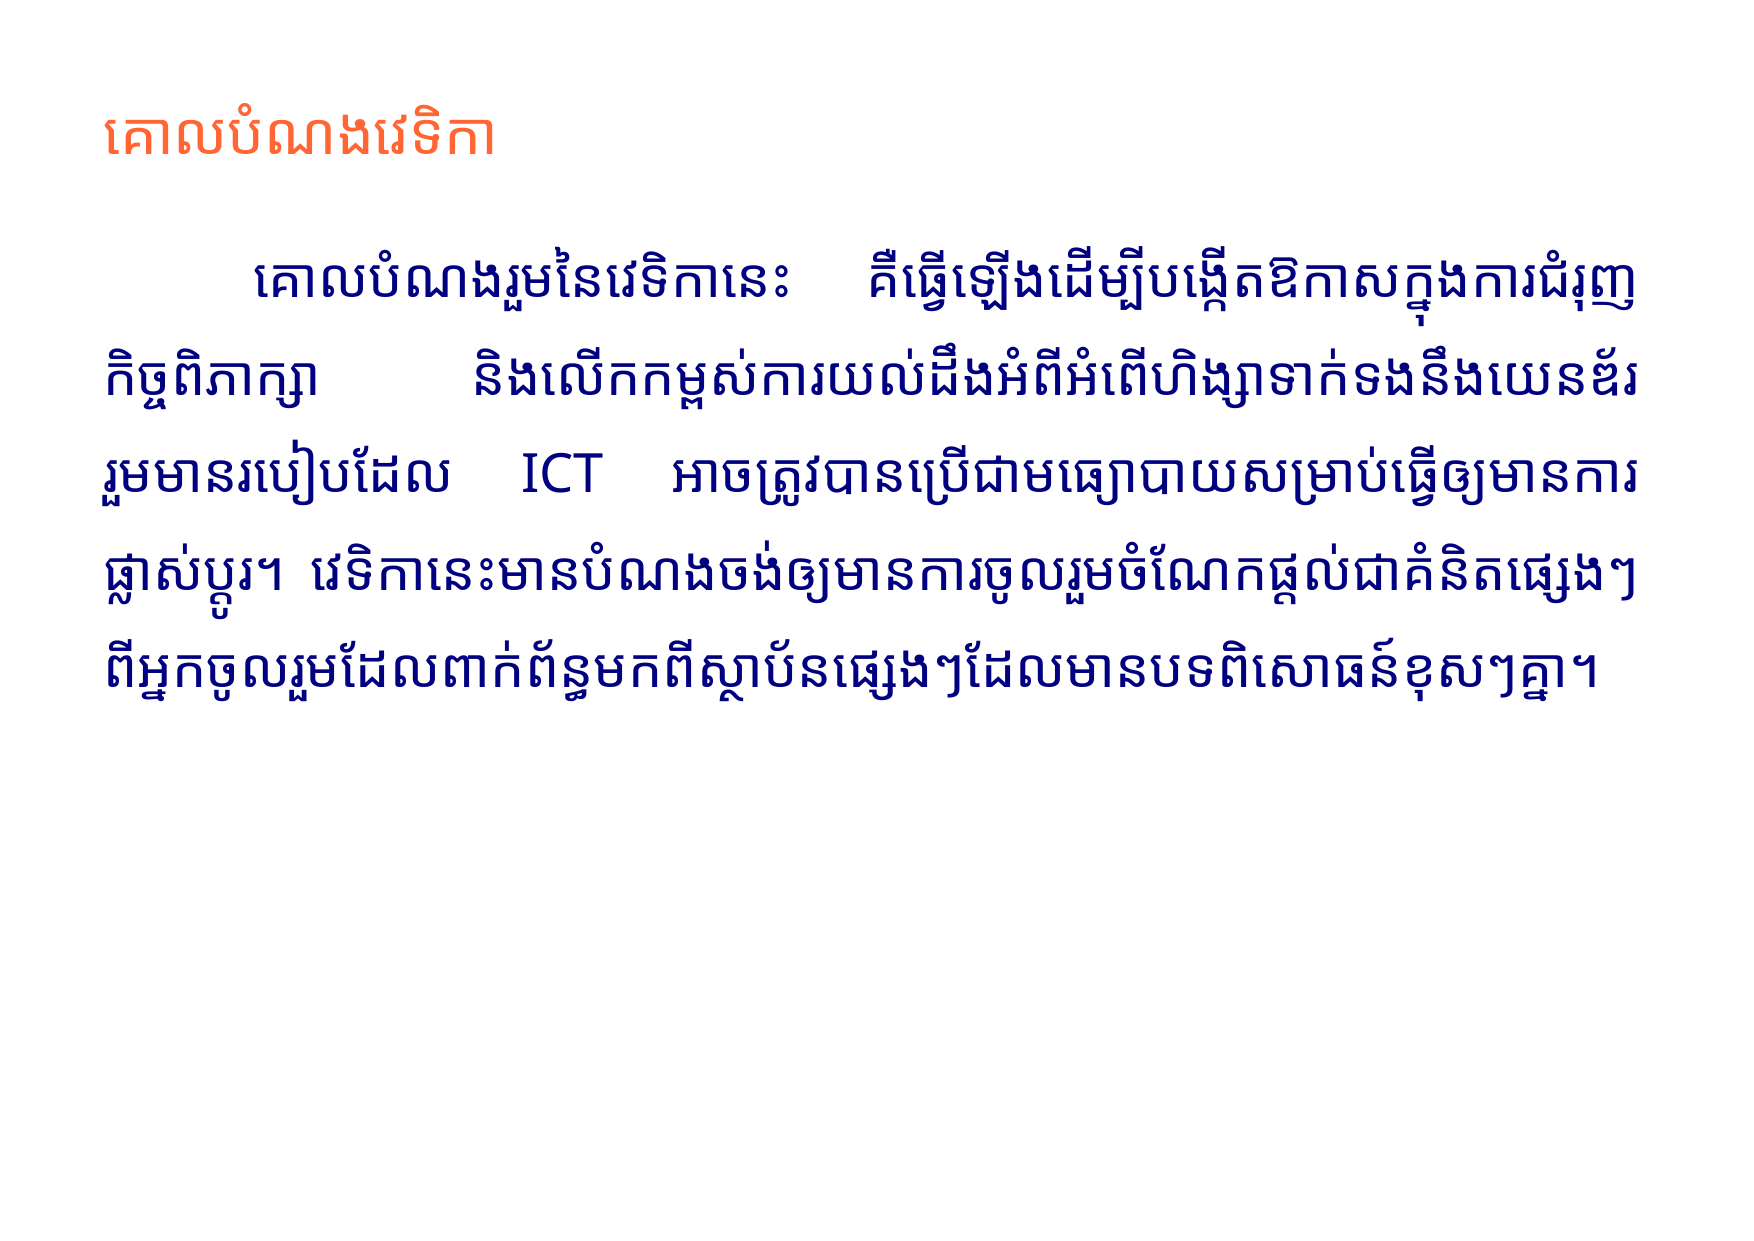

គោលបំណង​វេទិកា
	គោលបំណង​រួម​នៃ​វេទិកា​នេះ​ គឺ​ធ្វើ​ឡើង​ដើម្បី​បង្កើត​ឱកាស​​​ក្នុង​ការ​​ជំរុញ​​​កិច្ច​ពិភាក្សា និង​​លើក​កម្ពស់​ការ​​យល់ដឹង​អំពី​​អំពើ​ហិង្សា​ទាក់​ទង​នឹង​យេនឌ័រ រួមមាន​​របៀប​​ដែល ICT អាច​ត្រូវ​បាន​ប្រើ​ជា​​មធ្យោបាយ​​សម្រាប់​​​​ធ្វើ​ឲ្យ​មាន​ការ​ផ្លាស់ប្ដូរ។ វេទិកា​នេះ​មាន​បំណង​​ចង់​ឲ្យ​មាន​ការ​ចូលរួម​ចំណែក​​​​ផ្ដល់​​ជា​គំនិត​ផ្សេងៗពី​​អ្នក​ចូលរួម​​ដែល​ពាក់ព័ន្ធ​មក​ពី​ស្ថាប័ន​ផ្សេងៗ​​ដែល​មាន​បទ​ពិសោធន៍​ខុស​ៗ​គ្នា។
#